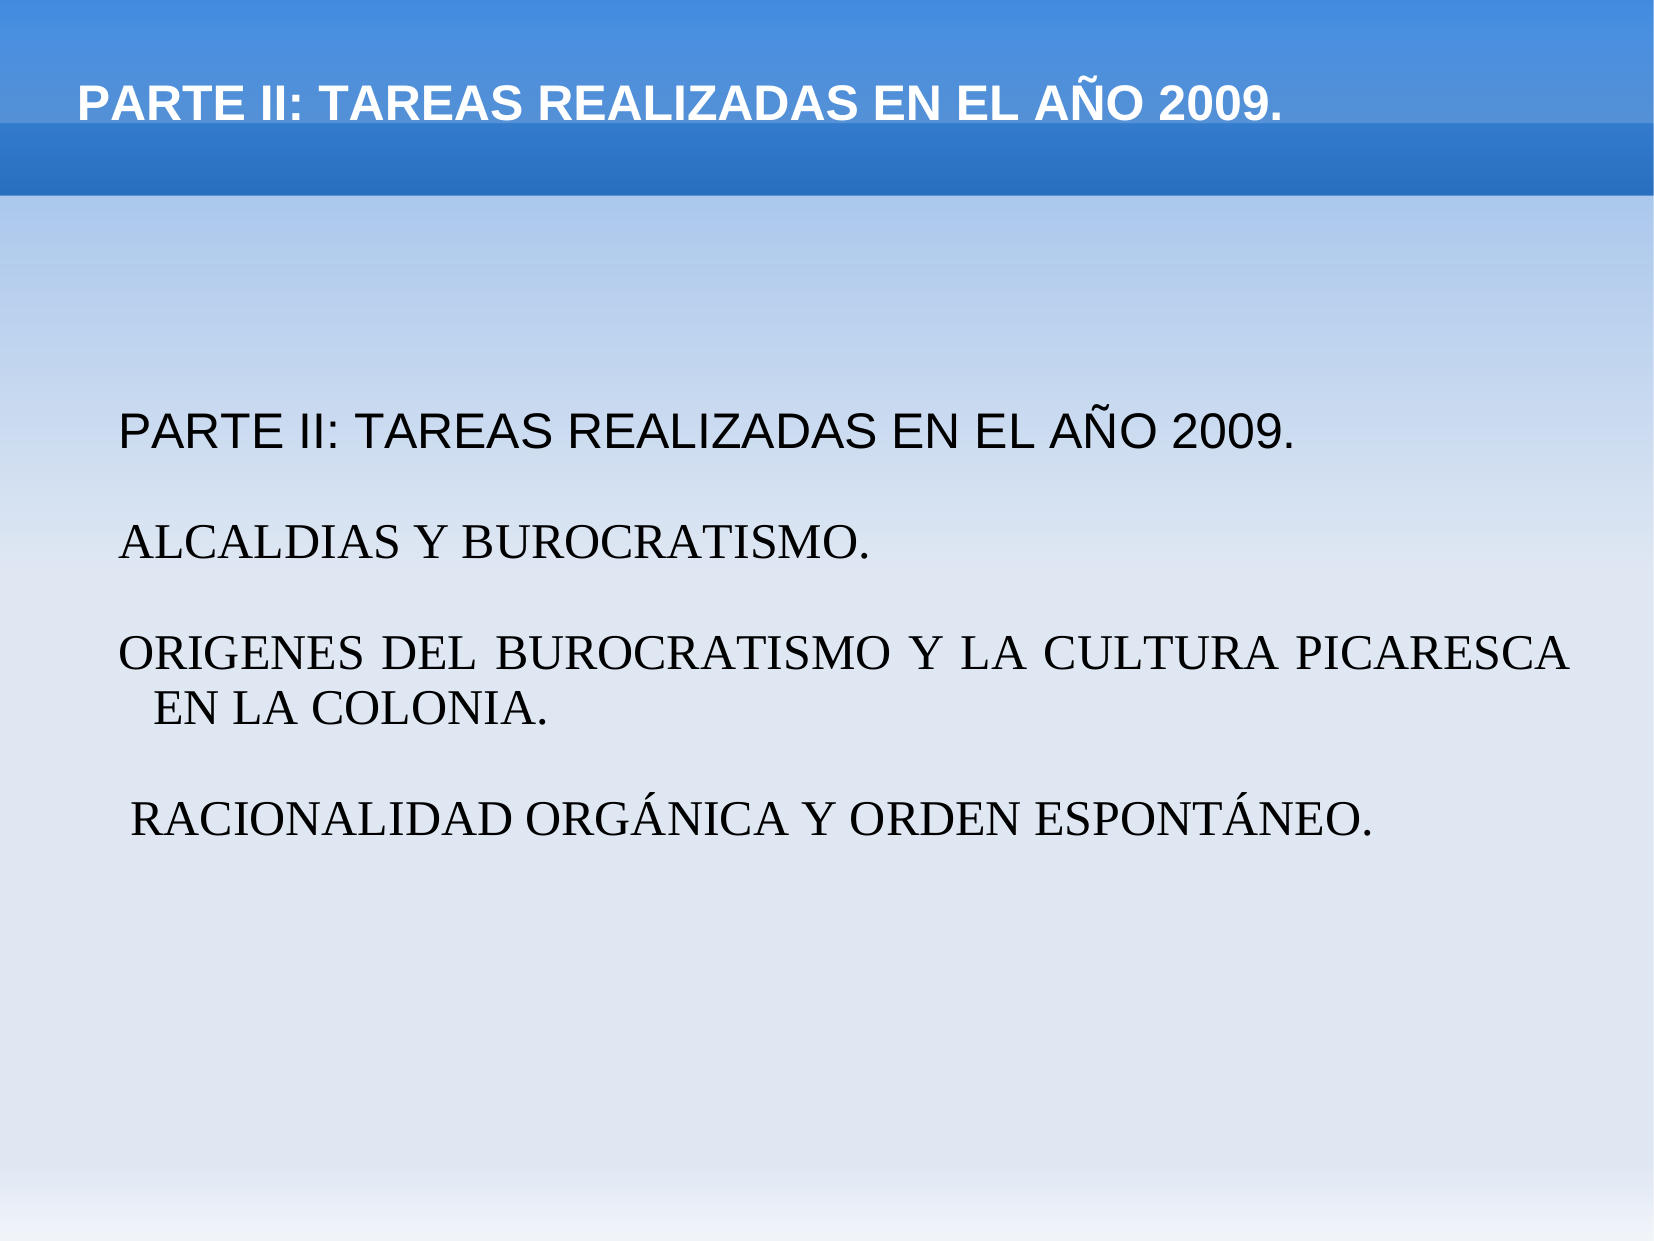

# PARTE II: TAREAS REALIZADAS EN EL AÑO 2009.
PARTE II: TAREAS REALIZADAS EN EL AÑO 2009.
ALCALDIAS Y BUROCRATISMO.
ORIGENES DEL BUROCRATISMO Y LA CULTURA PICARESCA EN LA COLONIA.
 RACIONALIDAD ORGÁNICA Y ORDEN ESPONTÁNEO.